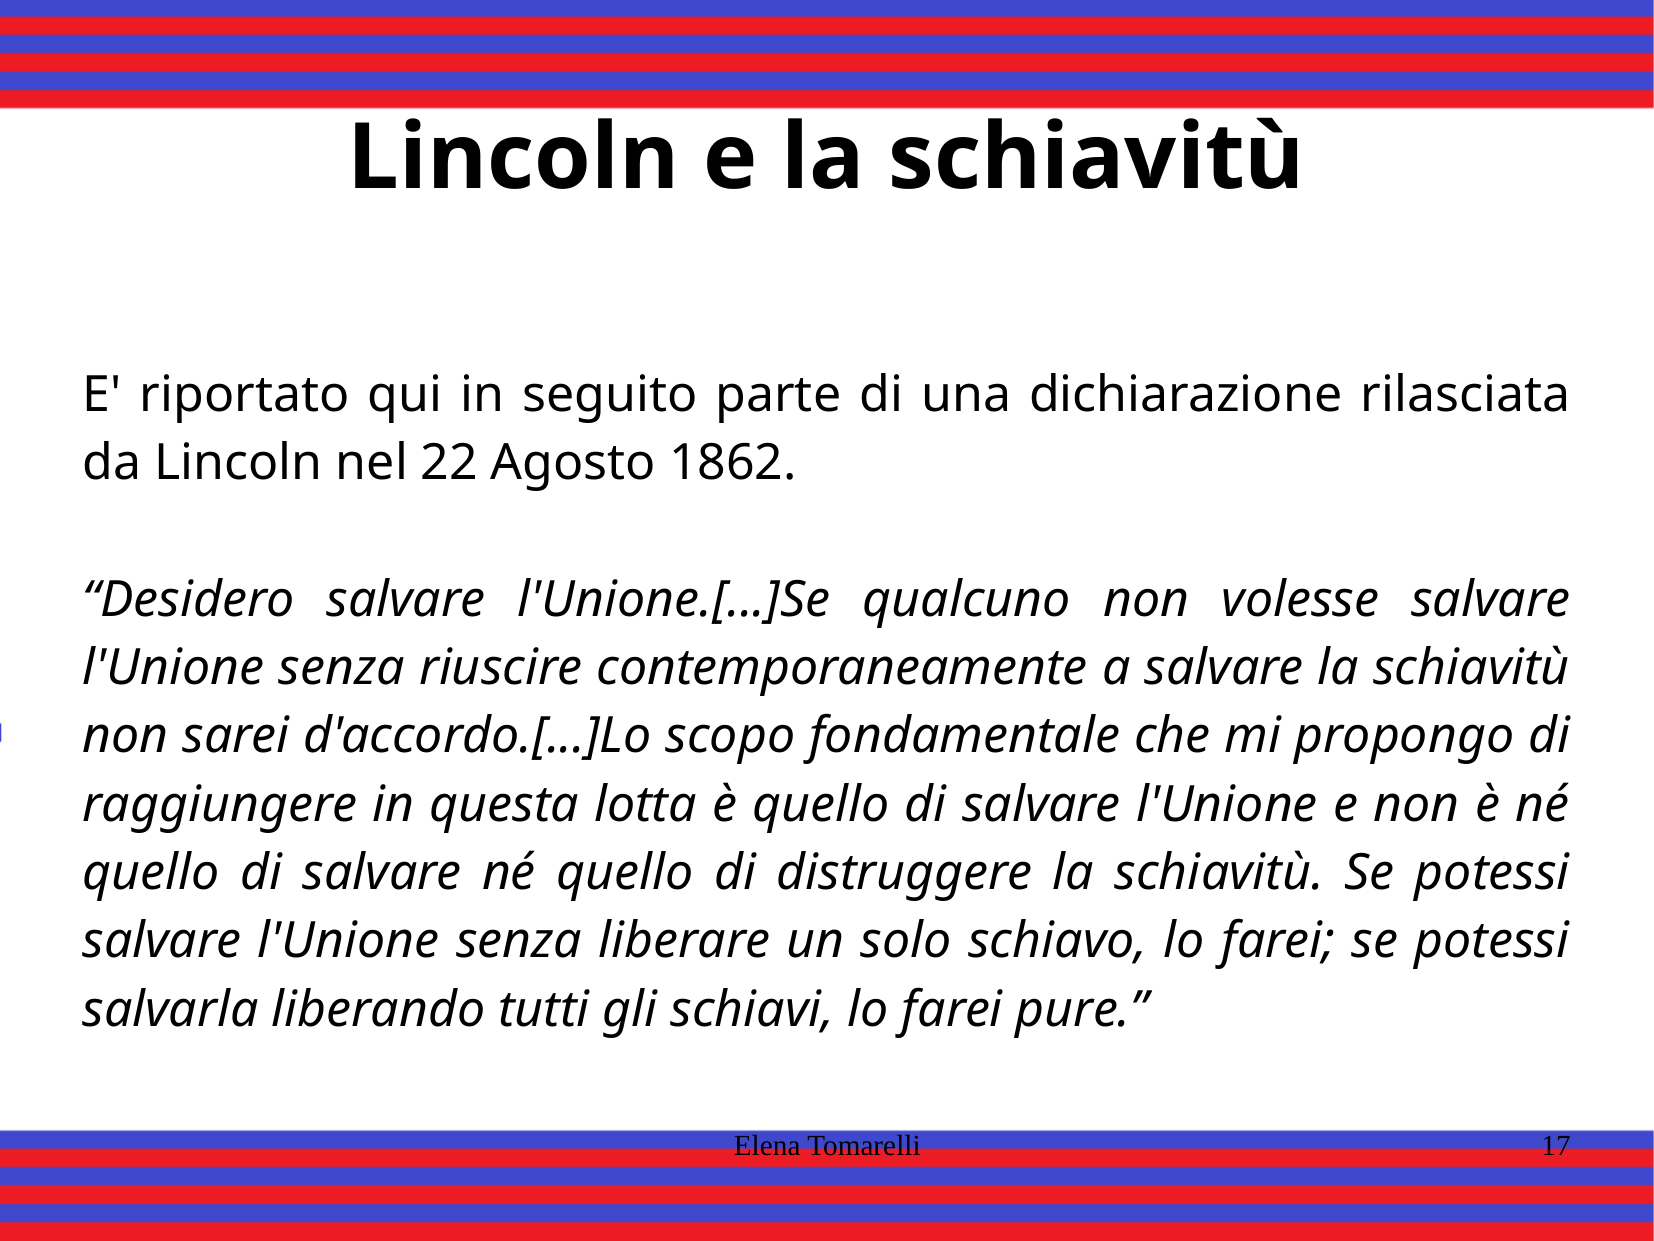

# Lincoln e la schiavitù
E' riportato qui in seguito parte di una dichiarazione rilasciata da Lincoln nel 22 Agosto 1862.
“Desidero salvare l'Unione.[...]Se qualcuno non volesse salvare l'Unione senza riuscire contemporaneamente a salvare la schiavitù non sarei d'accordo.[...]Lo scopo fondamentale che mi propongo di raggiungere in questa lotta è quello di salvare l'Unione e non è né quello di salvare né quello di distruggere la schiavitù. Se potessi salvare l'Unione senza liberare un solo schiavo, lo farei; se potessi salvarla liberando tutti gli schiavi, lo farei pure.”
Elena Tomarelli
17